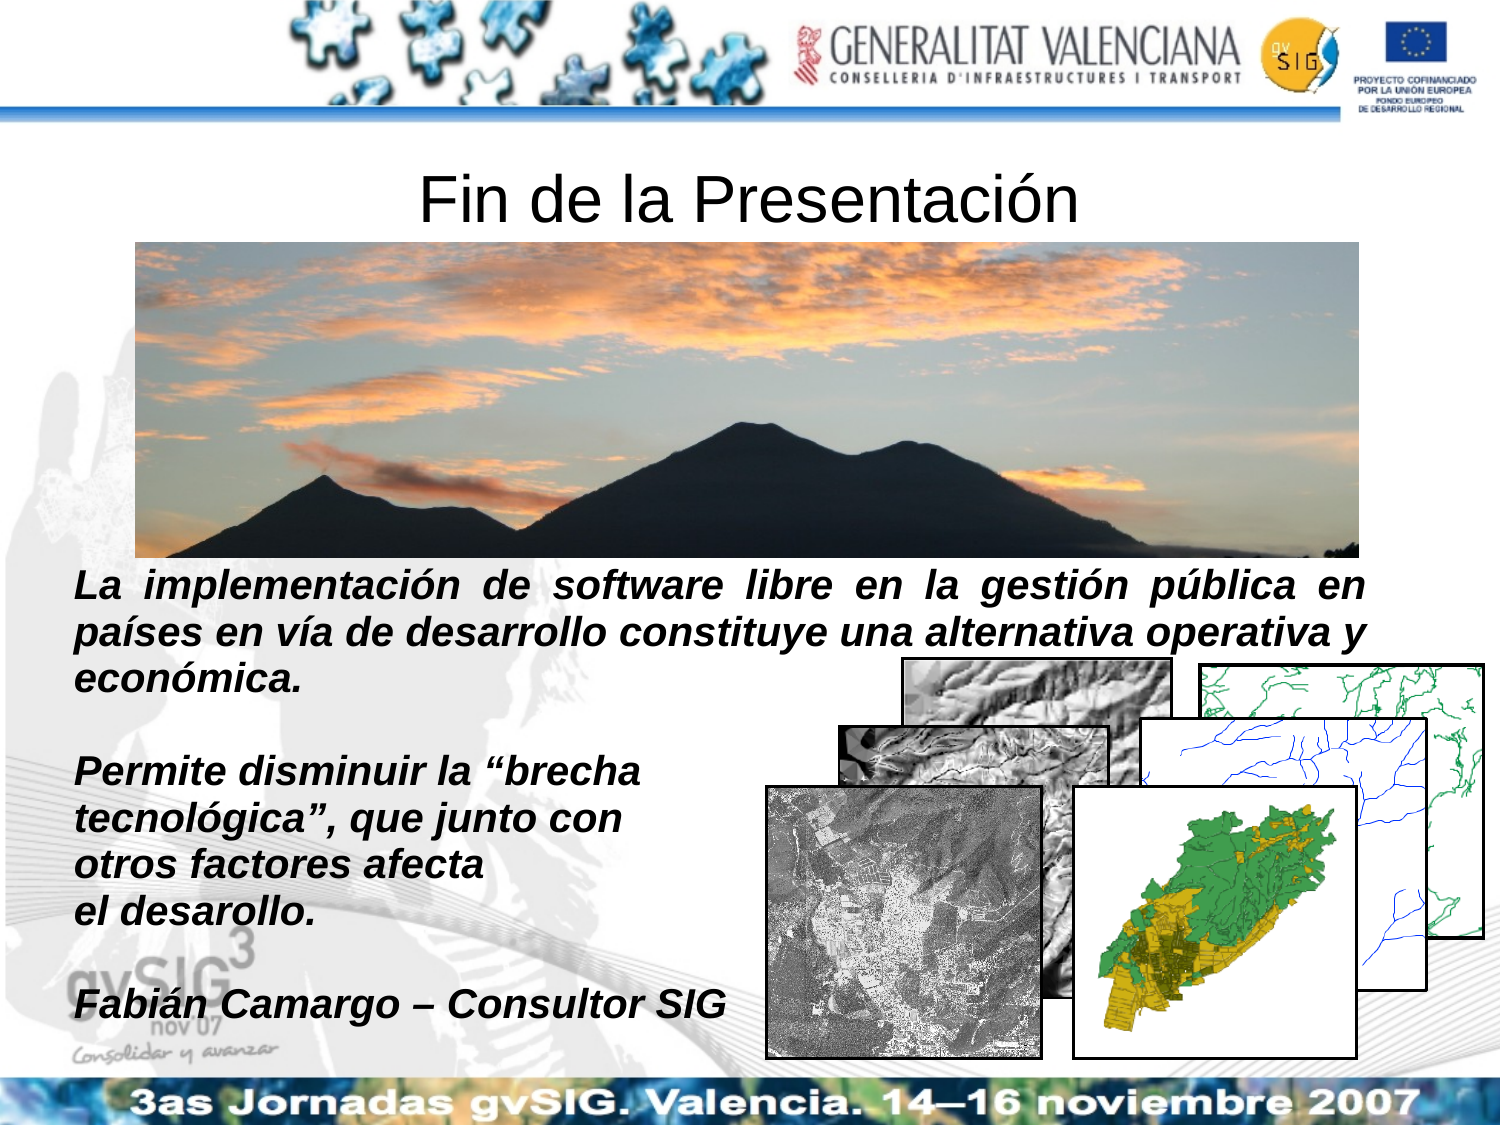

# Fin de la Presentación
La implementación de software libre en la gestión pública en países en vía de desarrollo constituye una alternativa operativa y económica.
Permite disminuir la “brecha
tecnológica”, que junto con
otros factores afecta
el desarollo.
Fabián Camargo – Consultor SIG